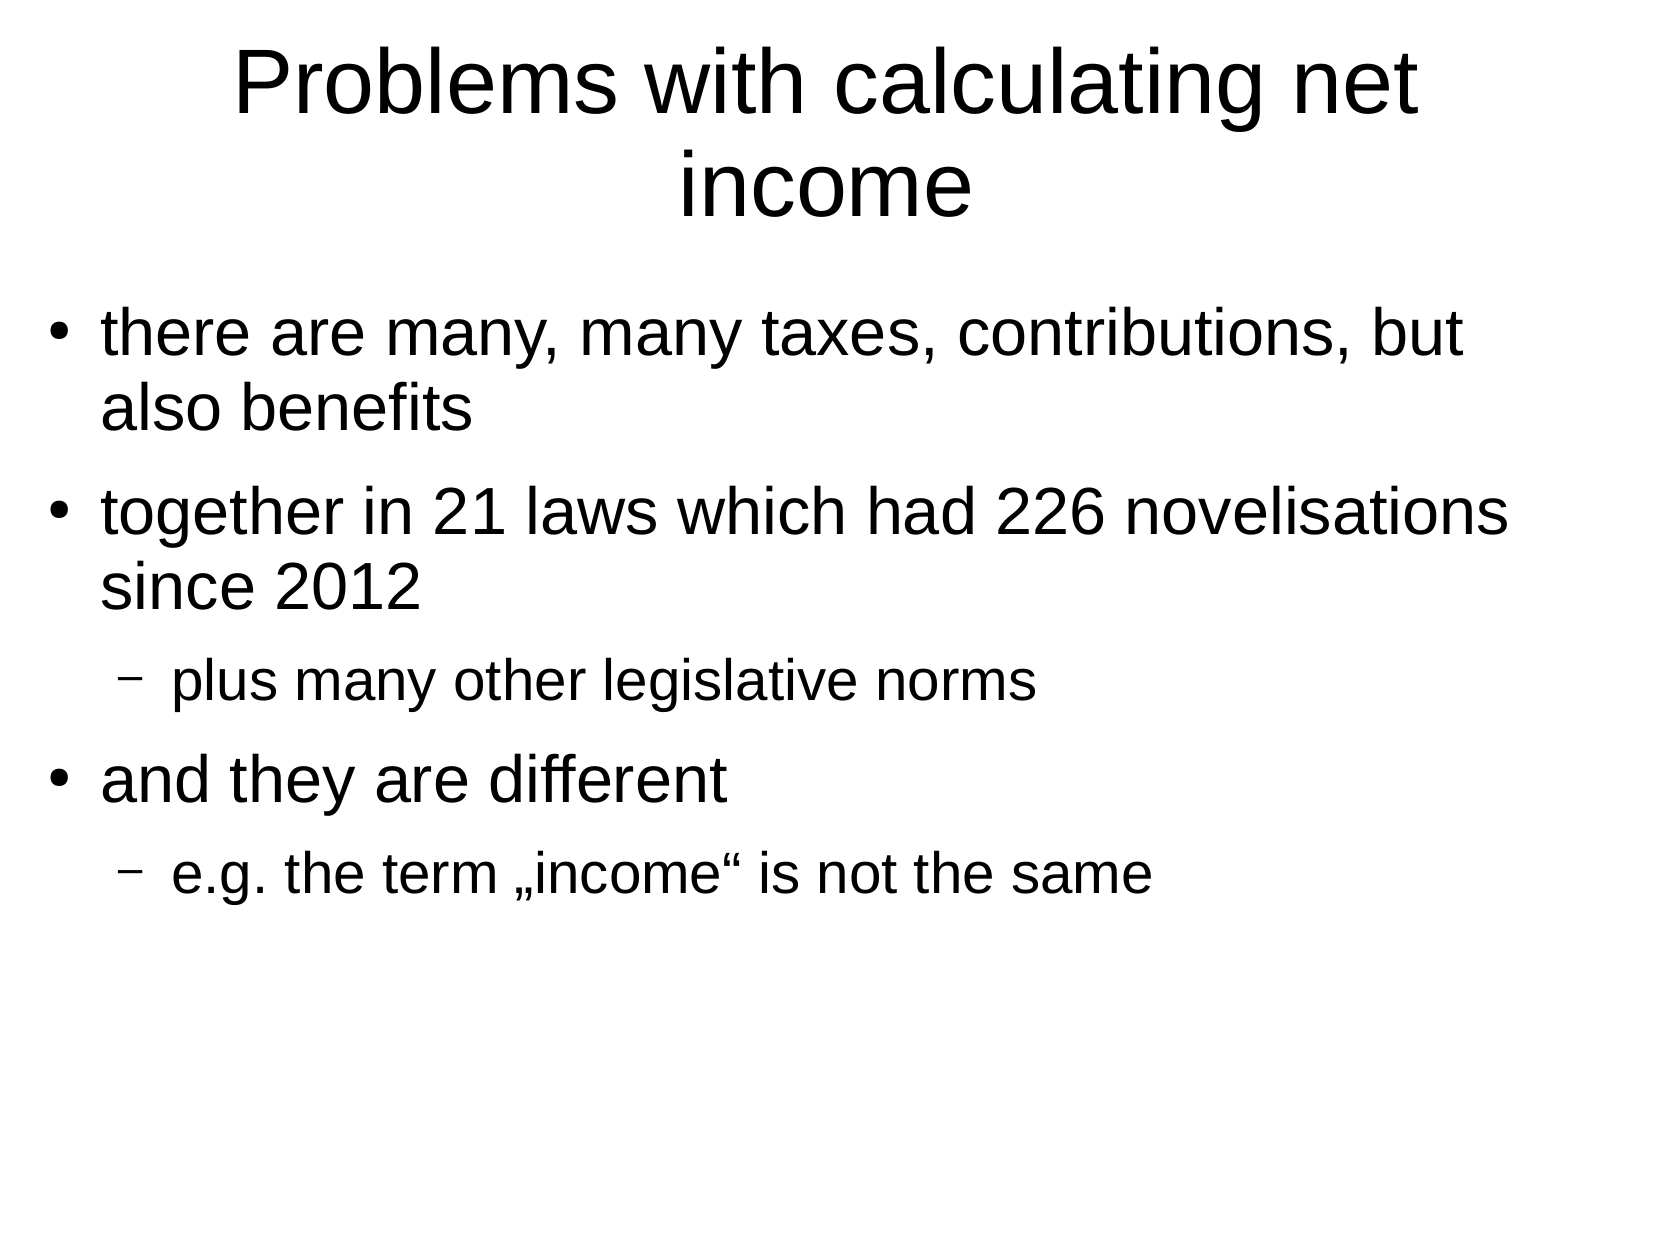

# Problems with calculating net income
there are many, many taxes, contributions, but also benefits
together in 21 laws which had 226 novelisations since 2012
plus many other legislative norms
and they are different
e.g. the term „income“ is not the same